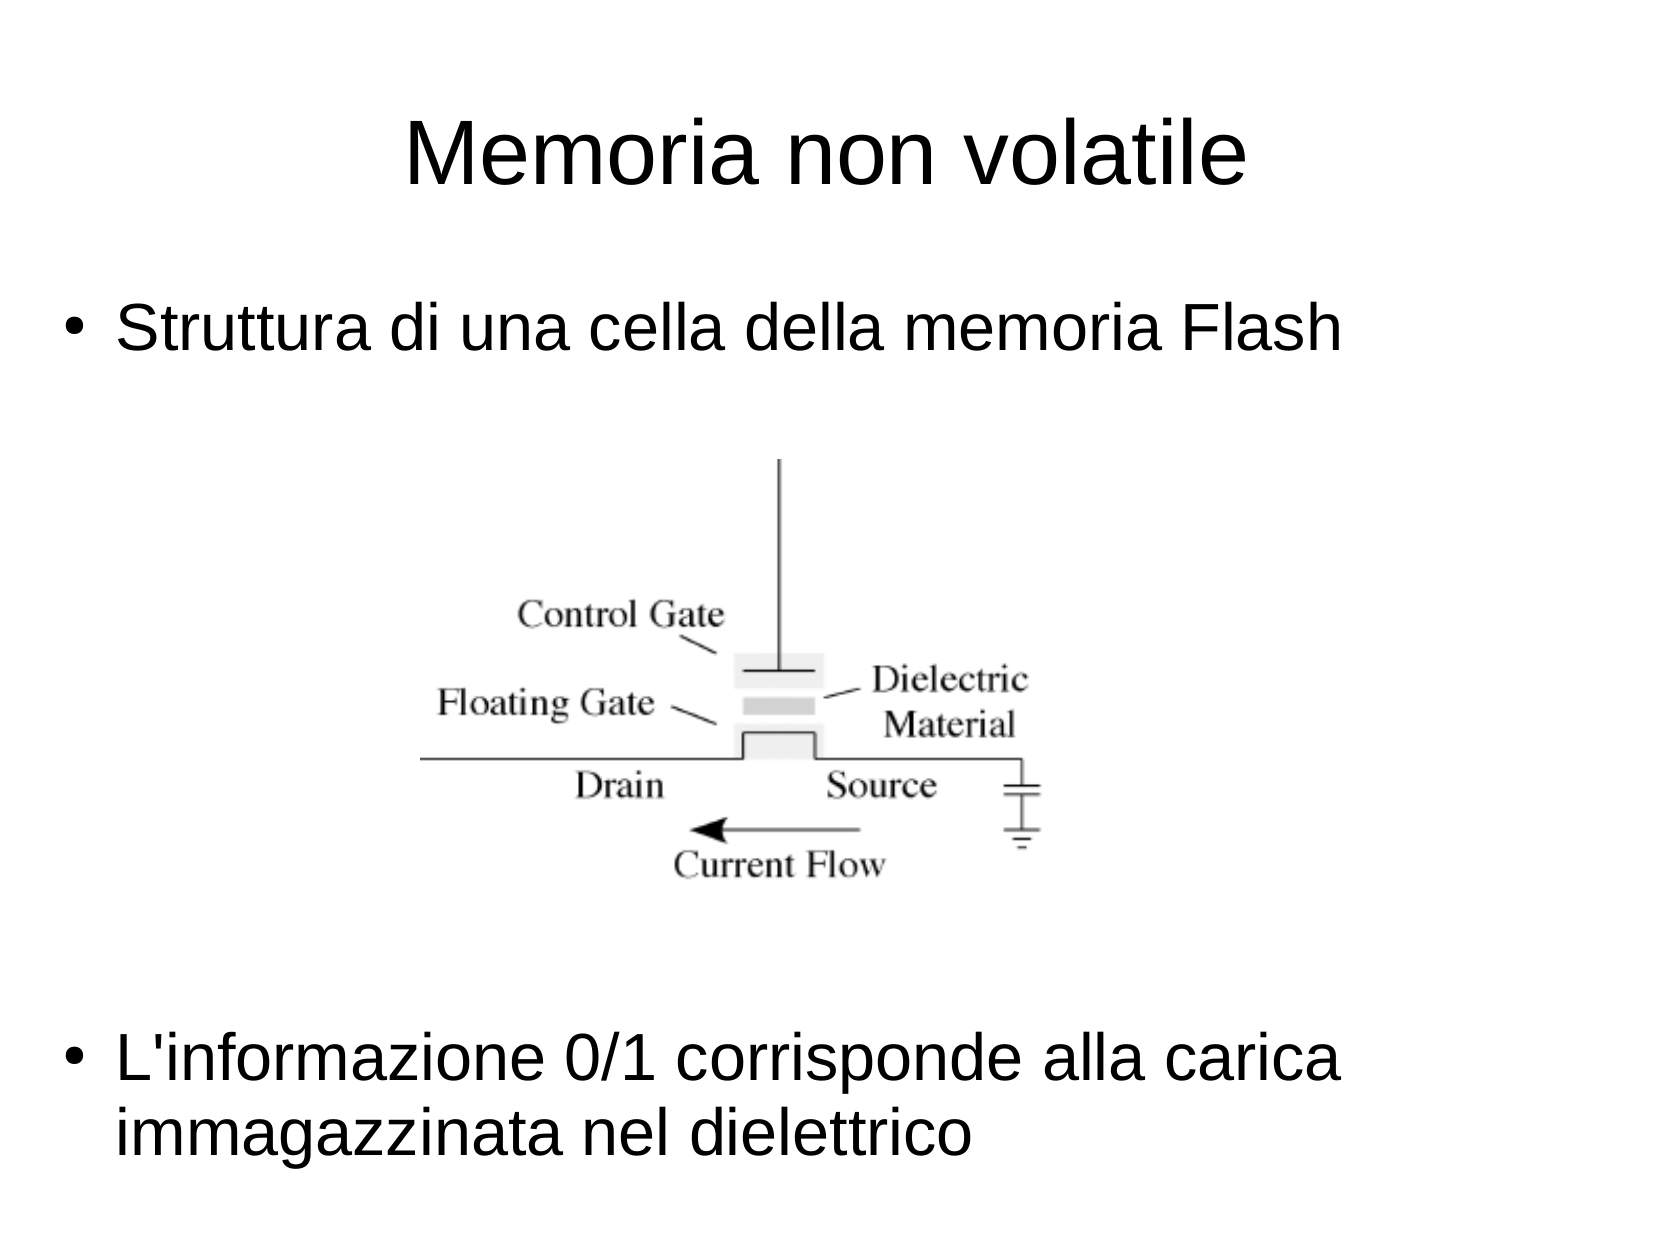

# Memoria non volatile
Struttura di una cella della memoria Flash
L'informazione 0/1 corrisponde alla carica immagazzinata nel dielettrico